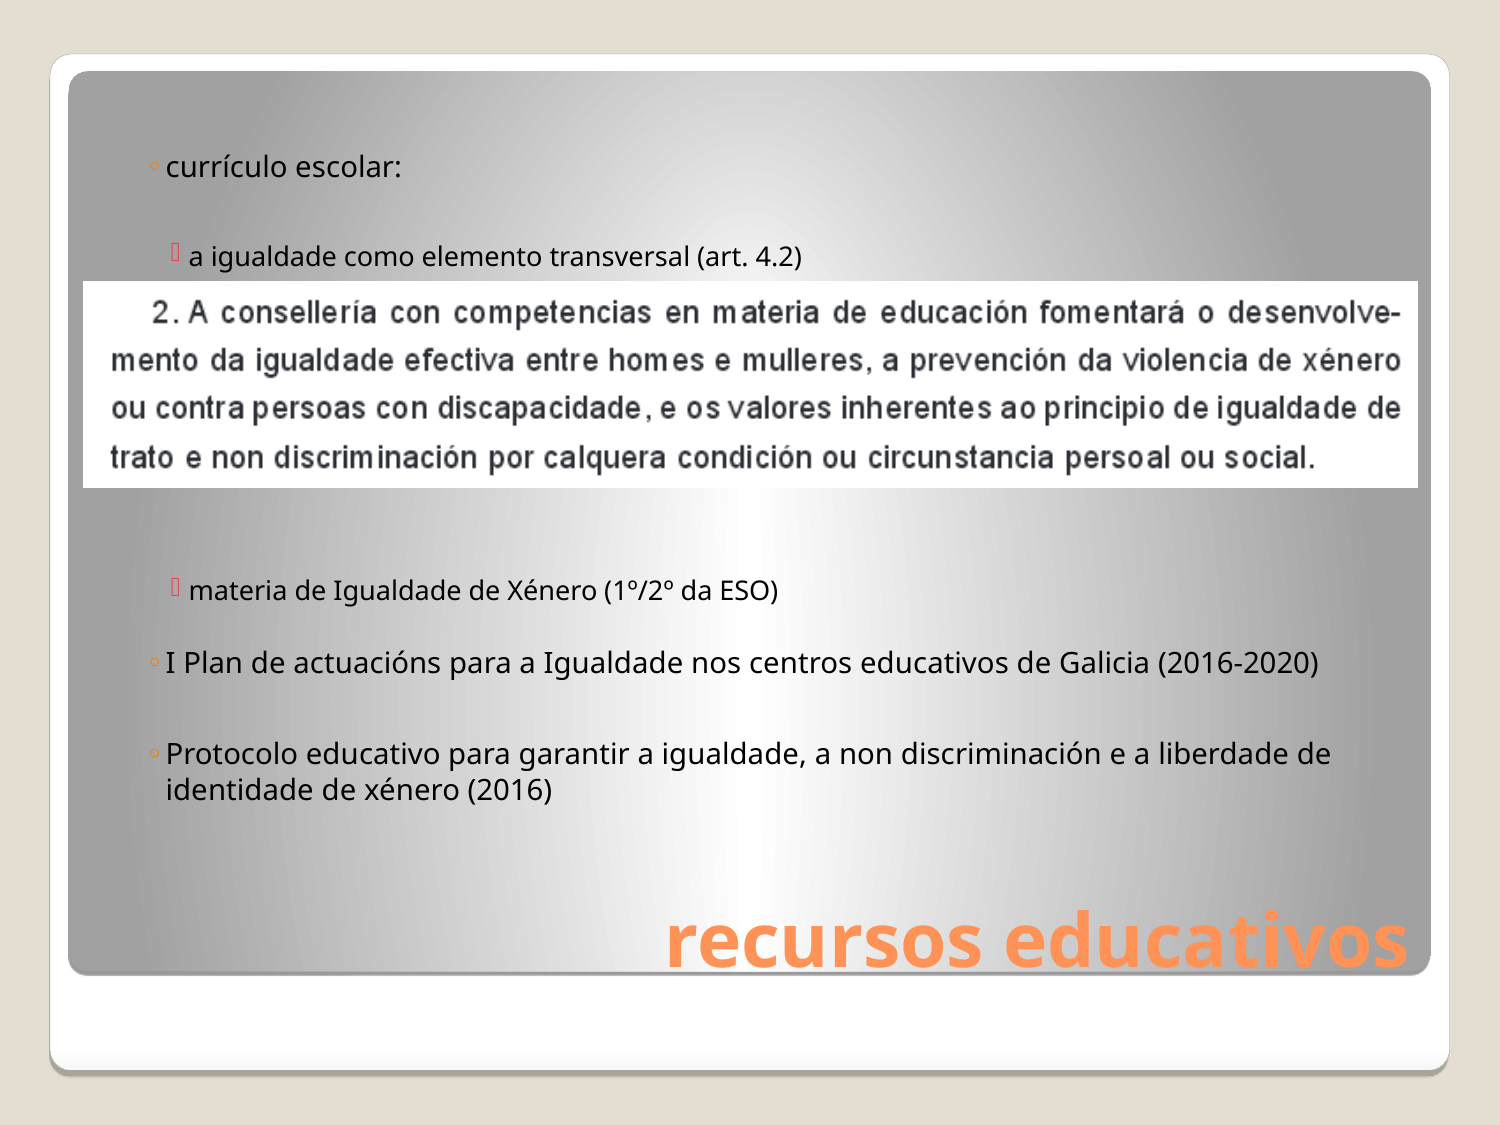

currículo escolar:
a igualdade como elemento transversal (art. 4.2)
materia de Igualdade de Xénero (1º/2º da ESO)
I Plan de actuacións para a Igualdade nos centros educativos de Galicia (2016-2020)
Protocolo educativo para garantir a igualdade, a non discriminación e a liberdade de identidade de xénero (2016)
# recursos educativos